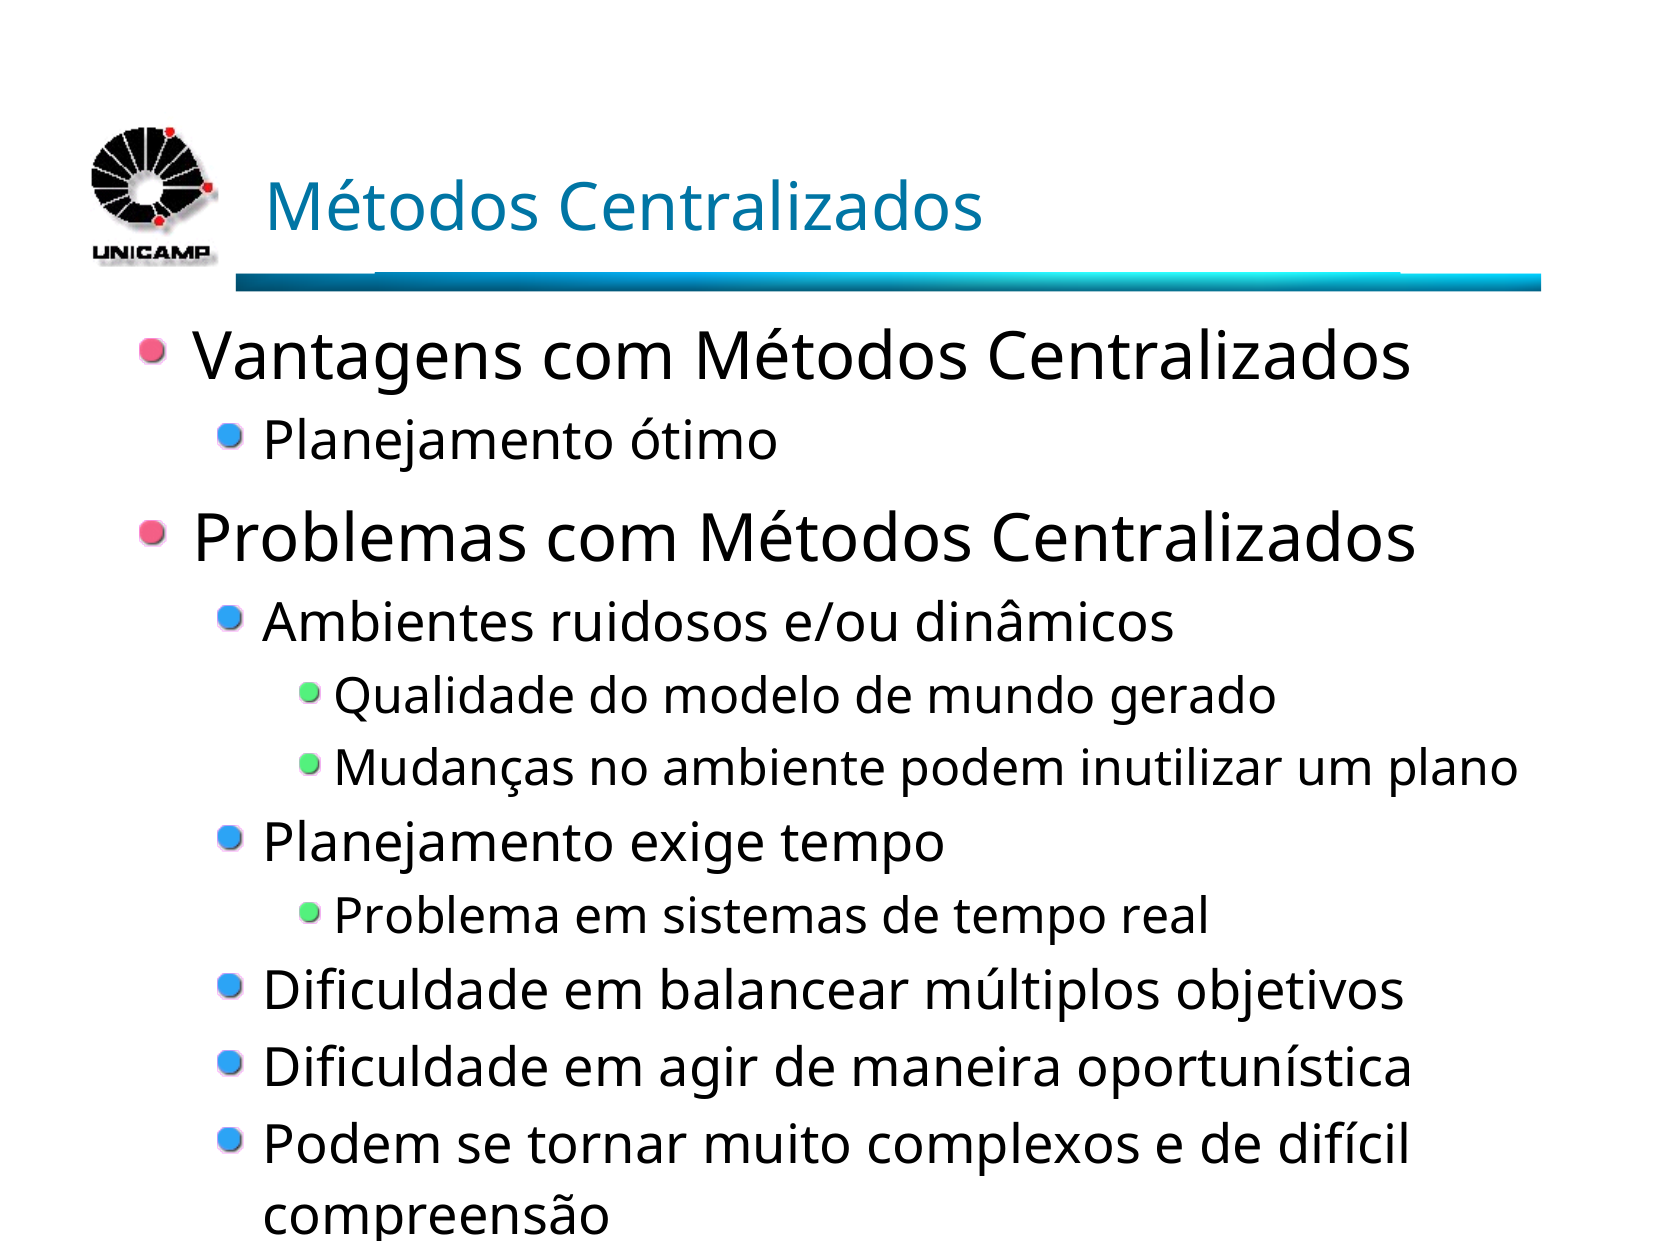

# Métodos Centralizados
Vantagens com Métodos Centralizados
Planejamento ótimo
Problemas com Métodos Centralizados
Ambientes ruidosos e/ou dinâmicos
Qualidade do modelo de mundo gerado
Mudanças no ambiente podem inutilizar um plano
Planejamento exige tempo
Problema em sistemas de tempo real
Dificuldade em balancear múltiplos objetivos
Dificuldade em agir de maneira oportunística
Podem se tornar muito complexos e de difícil compreensão